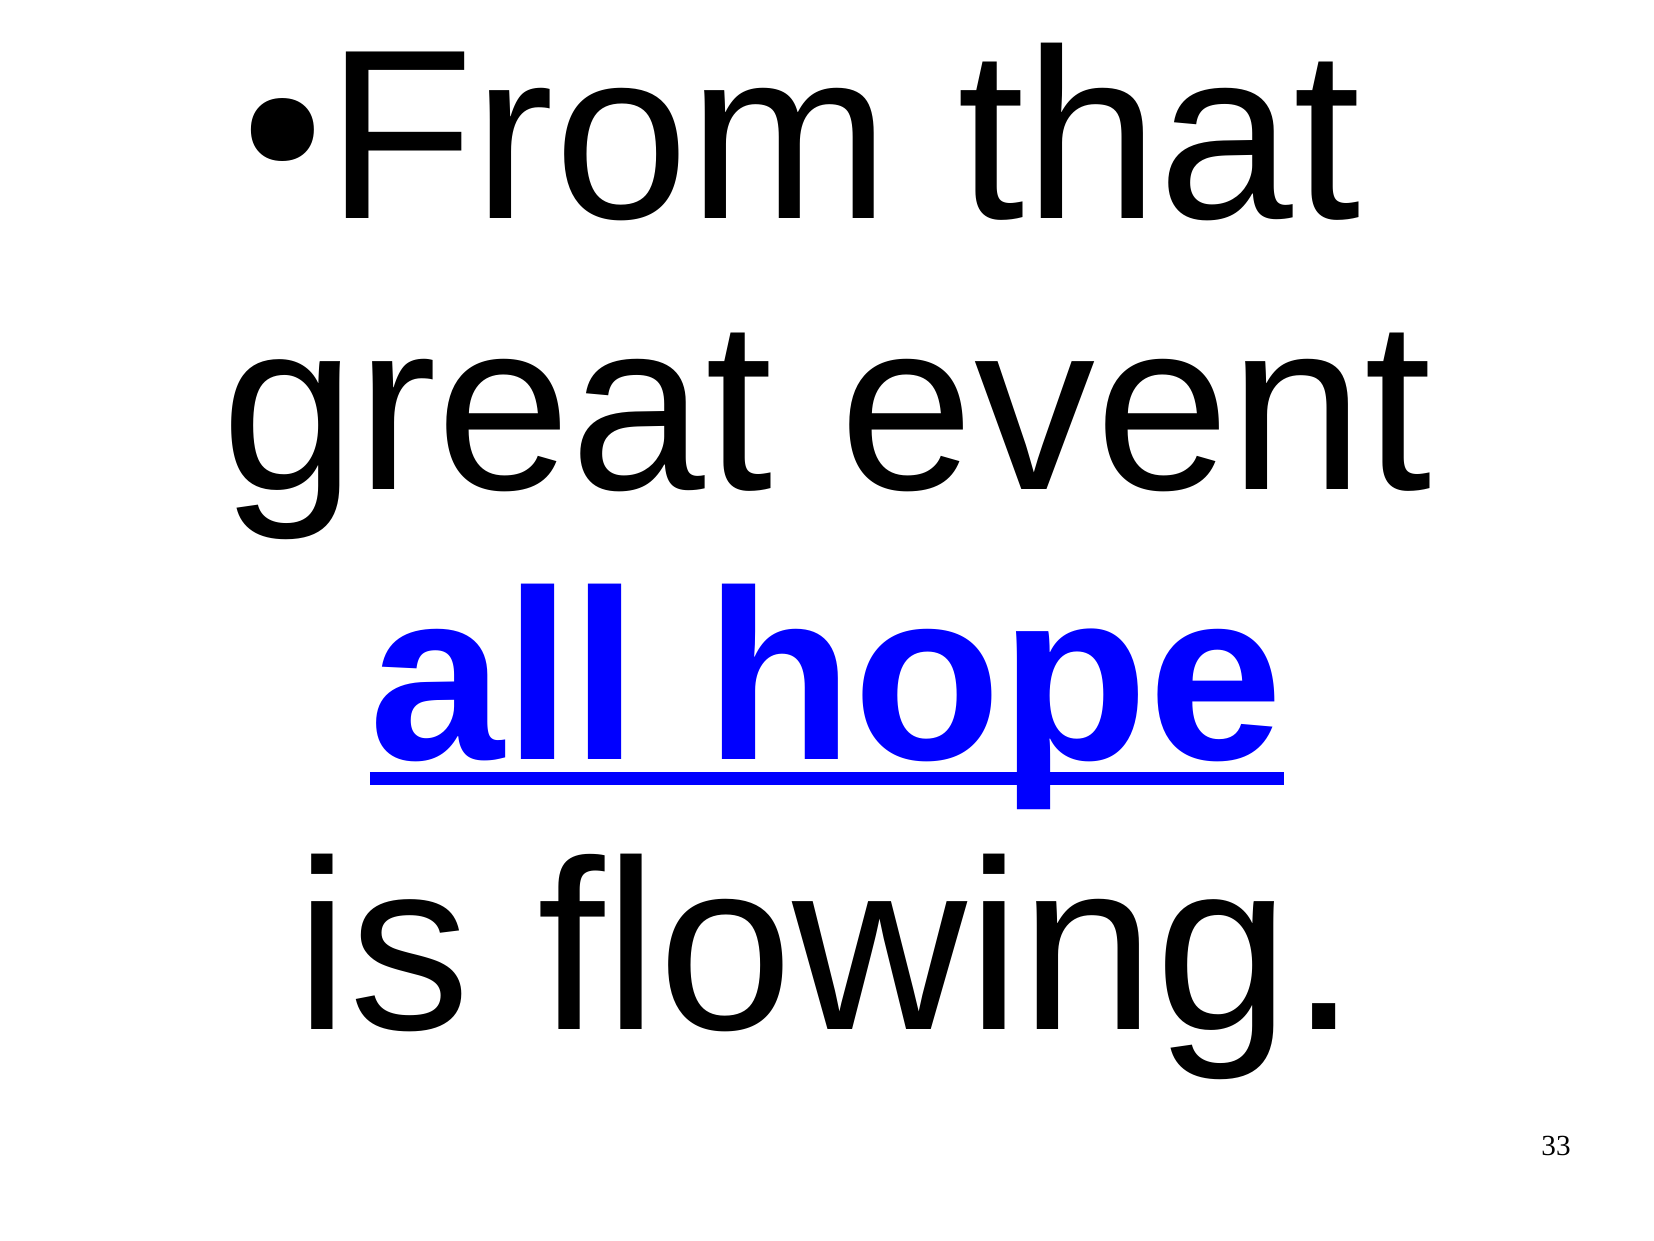

# From that great event all hope is flowing.
33